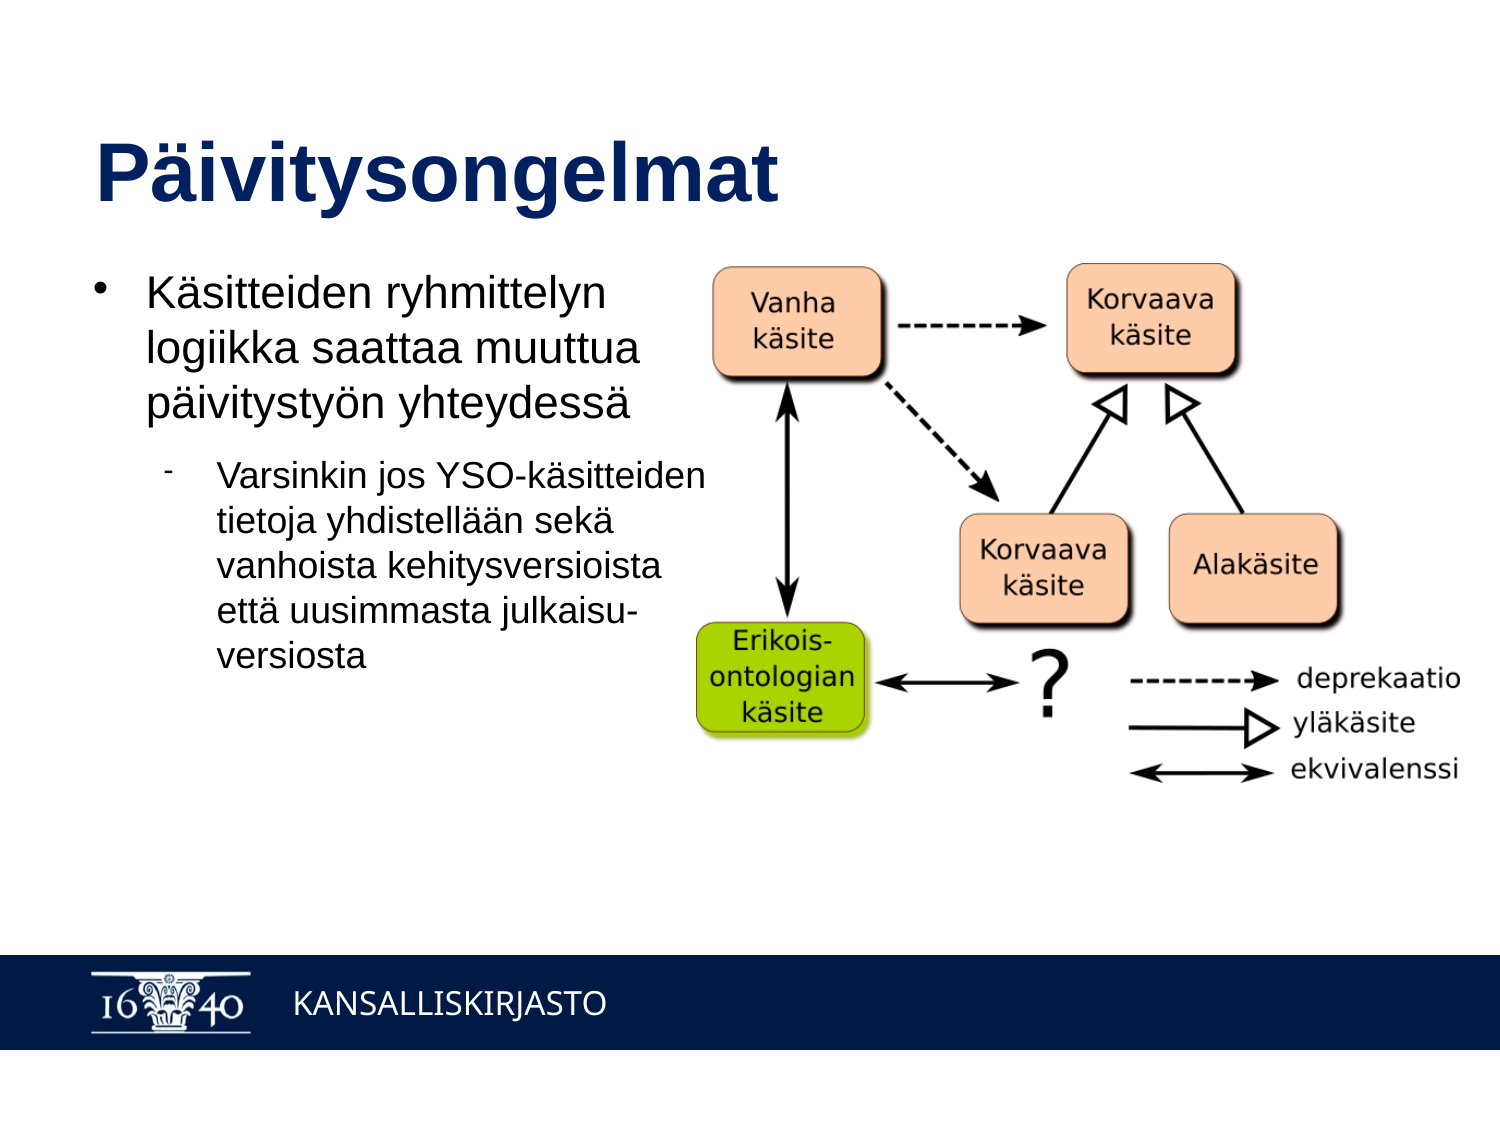

Päivitysongelmat
Käsitteiden ryhmittelyn logiikka saattaa muuttua päivitystyön yhteydessä
Varsinkin jos YSO-käsitteiden tietoja yhdistellään sekä vanhoista kehitysversioista että uusimmasta julkaisu-versiosta